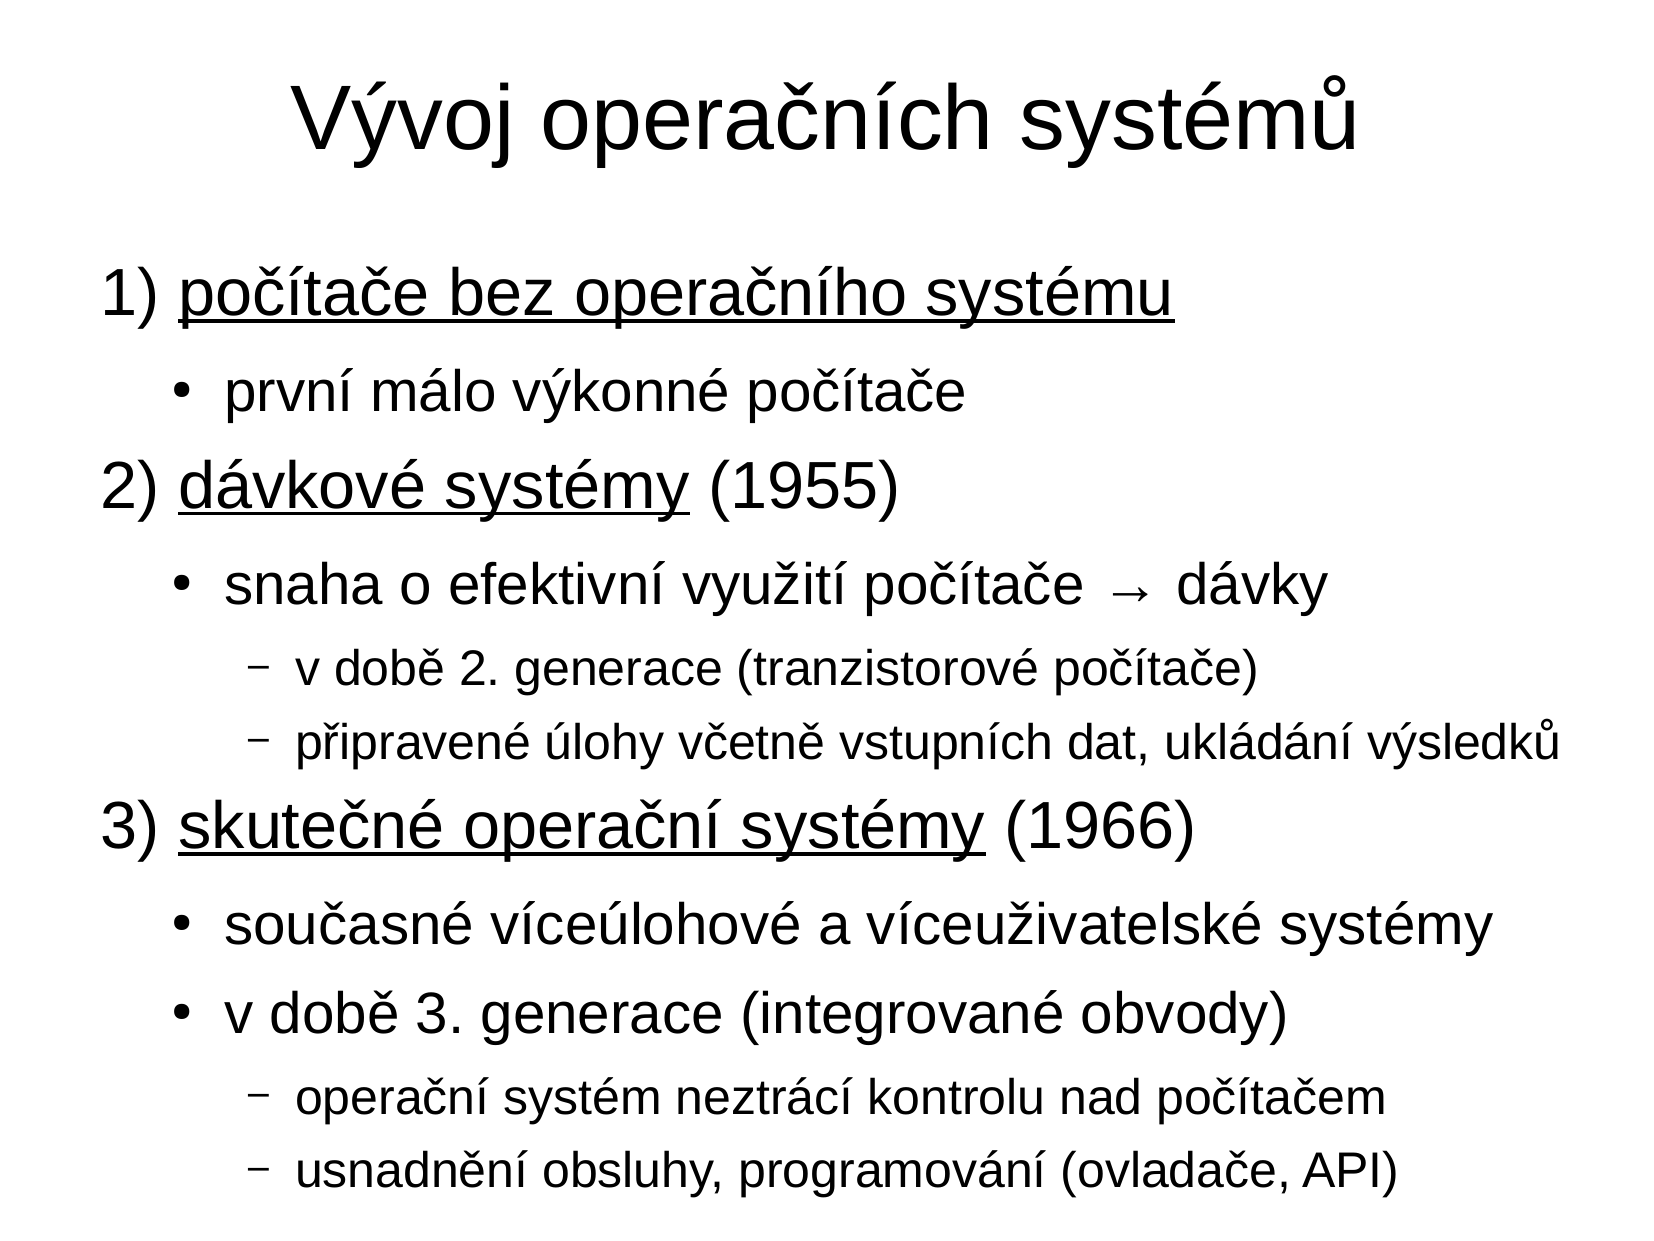

# Vývoj operačních systémů
 počítače bez operačního systému
první málo výkonné počítače
 dávkové systémy (1955)
snaha o efektivní využití počítače → dávky
v době 2. generace (tranzistorové počítače)
připravené úlohy včetně vstupních dat, ukládání výsledků
 skutečné operační systémy (1966)
současné víceúlohové a víceuživatelské systémy
v době 3. generace (integrované obvody)
operační systém neztrácí kontrolu nad počítačem
usnadnění obsluhy, programování (ovladače, API)